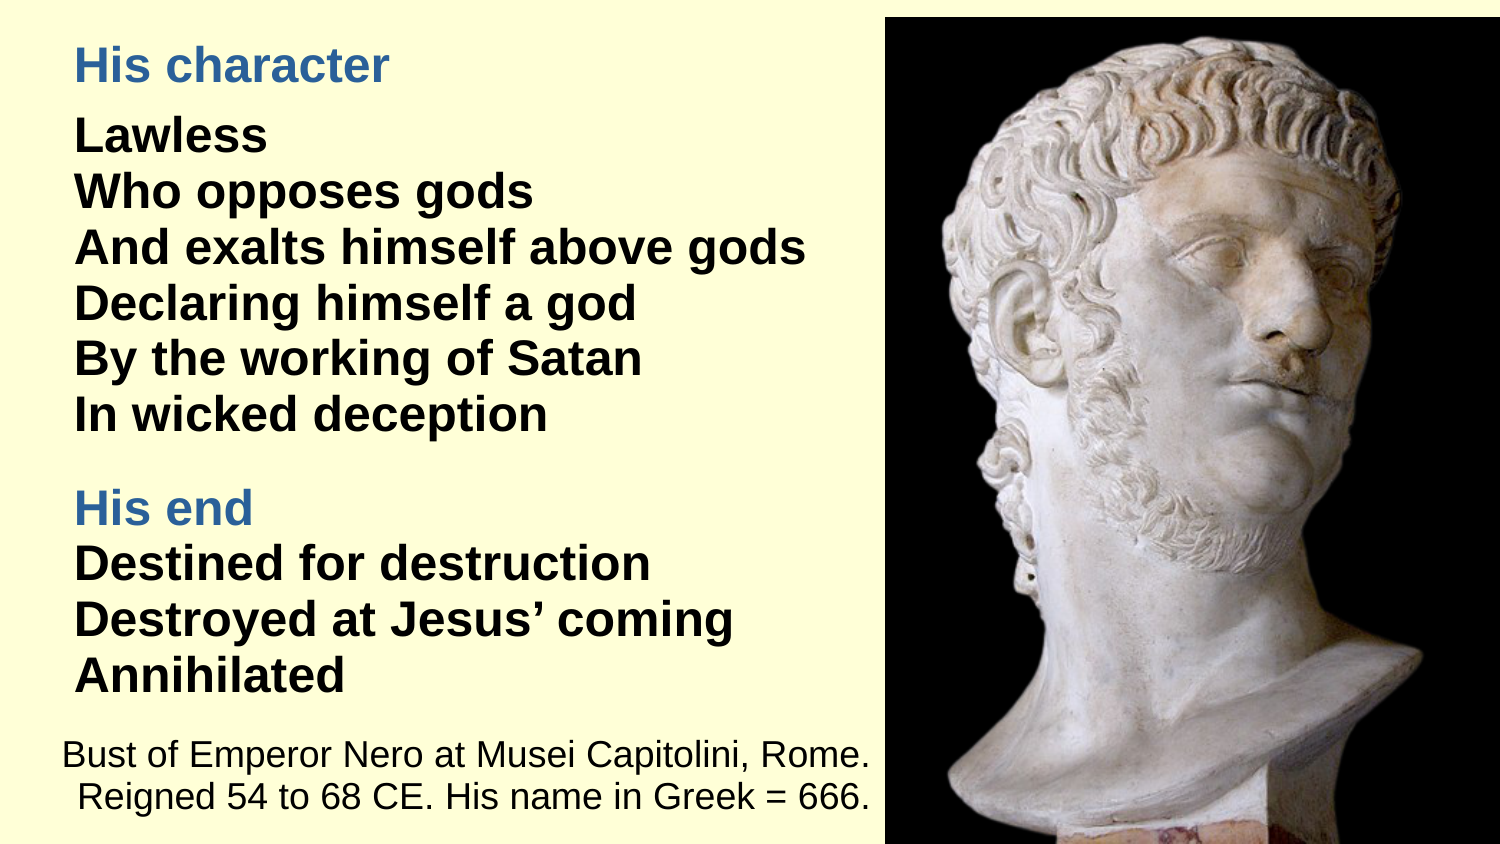

His character
Lawless
Who opposes gods
And exalts himself above gods
Declaring himself a god
By the working of Satan
In wicked deception
His end
Destined for destruction
Destroyed at Jesus’ coming
Annihilated
Bust of Emperor Nero at Musei Capitolini, Rome.
Reigned 54 to 68 CE. His name in Greek = 666.